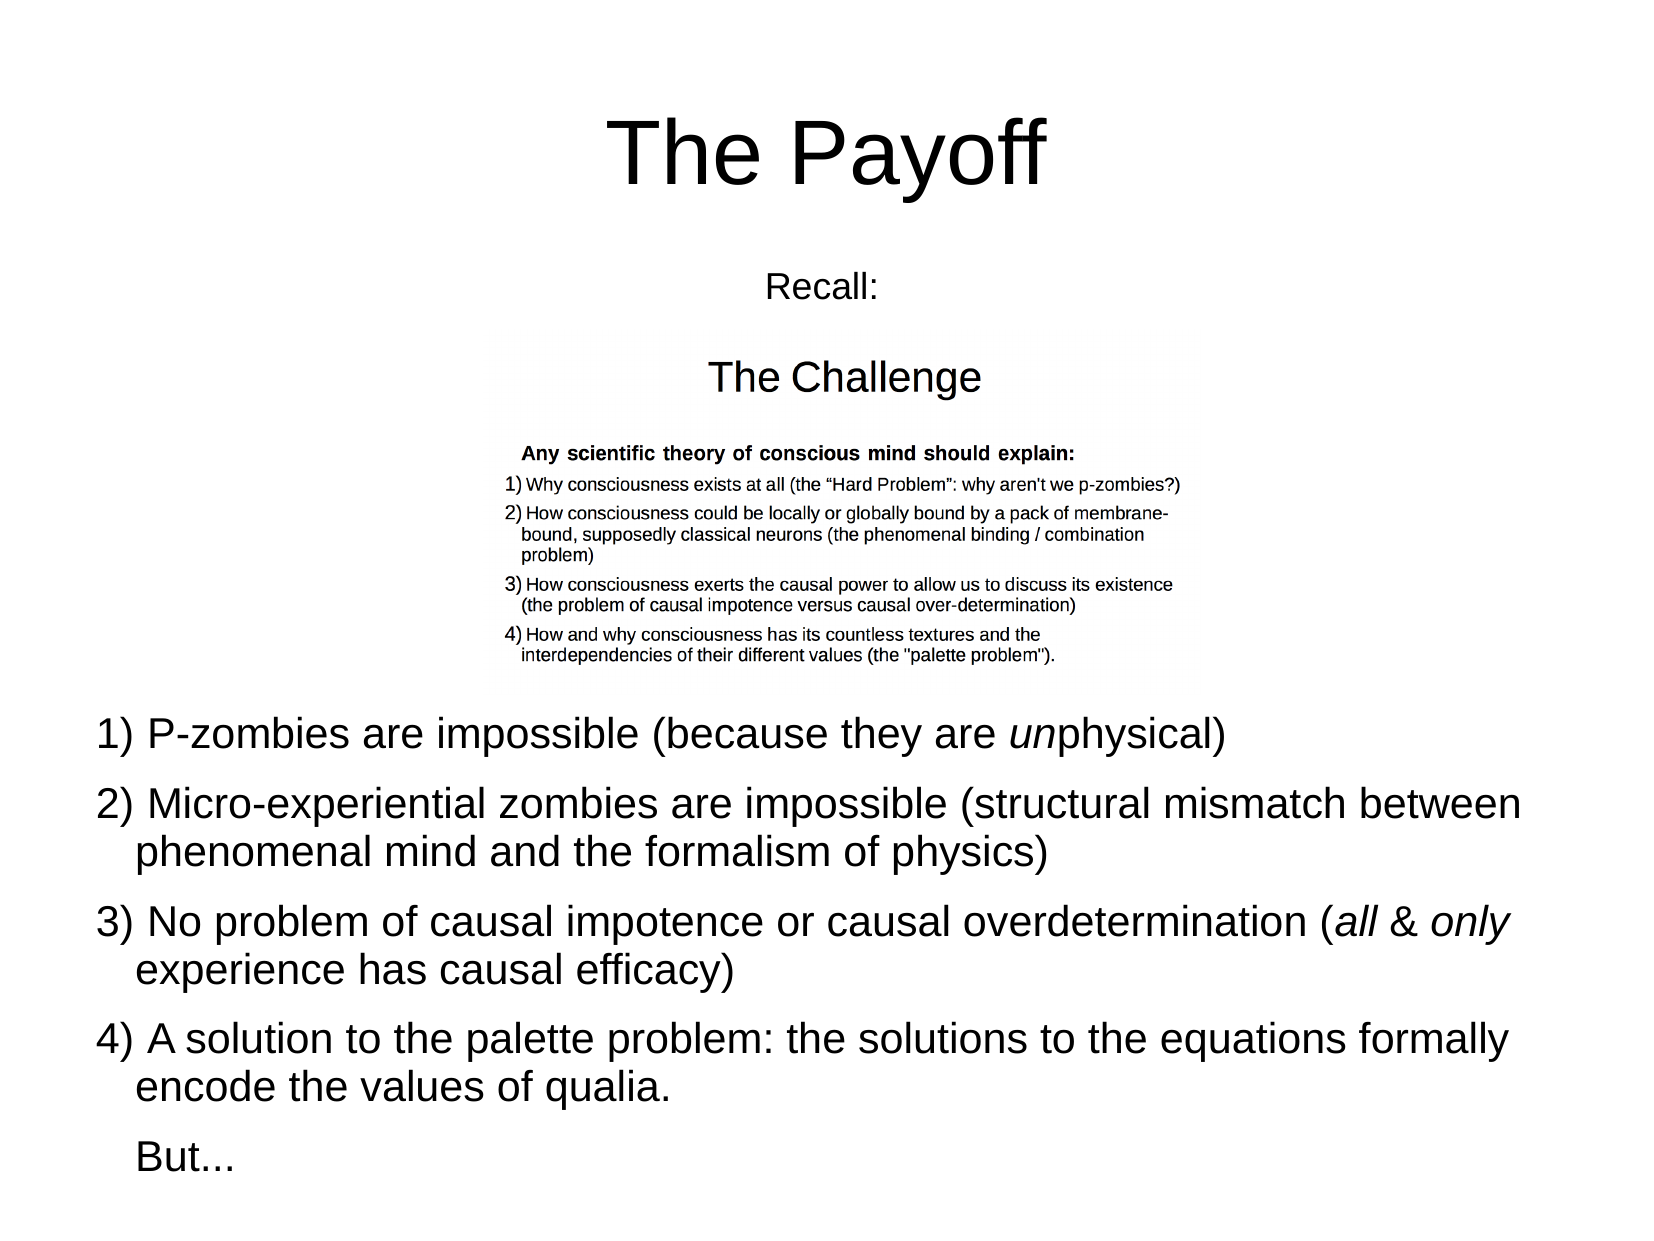

# The Payoff
Recall:
 P-zombies are impossible (because they are unphysical)
 Micro-experiential zombies are impossible (structural mismatch between phenomenal mind and the formalism of physics)
 No problem of causal impotence or causal overdetermination (all & only experience has causal efficacy)
 A solution to the palette problem: the solutions to the equations formally encode the values of qualia.
But...